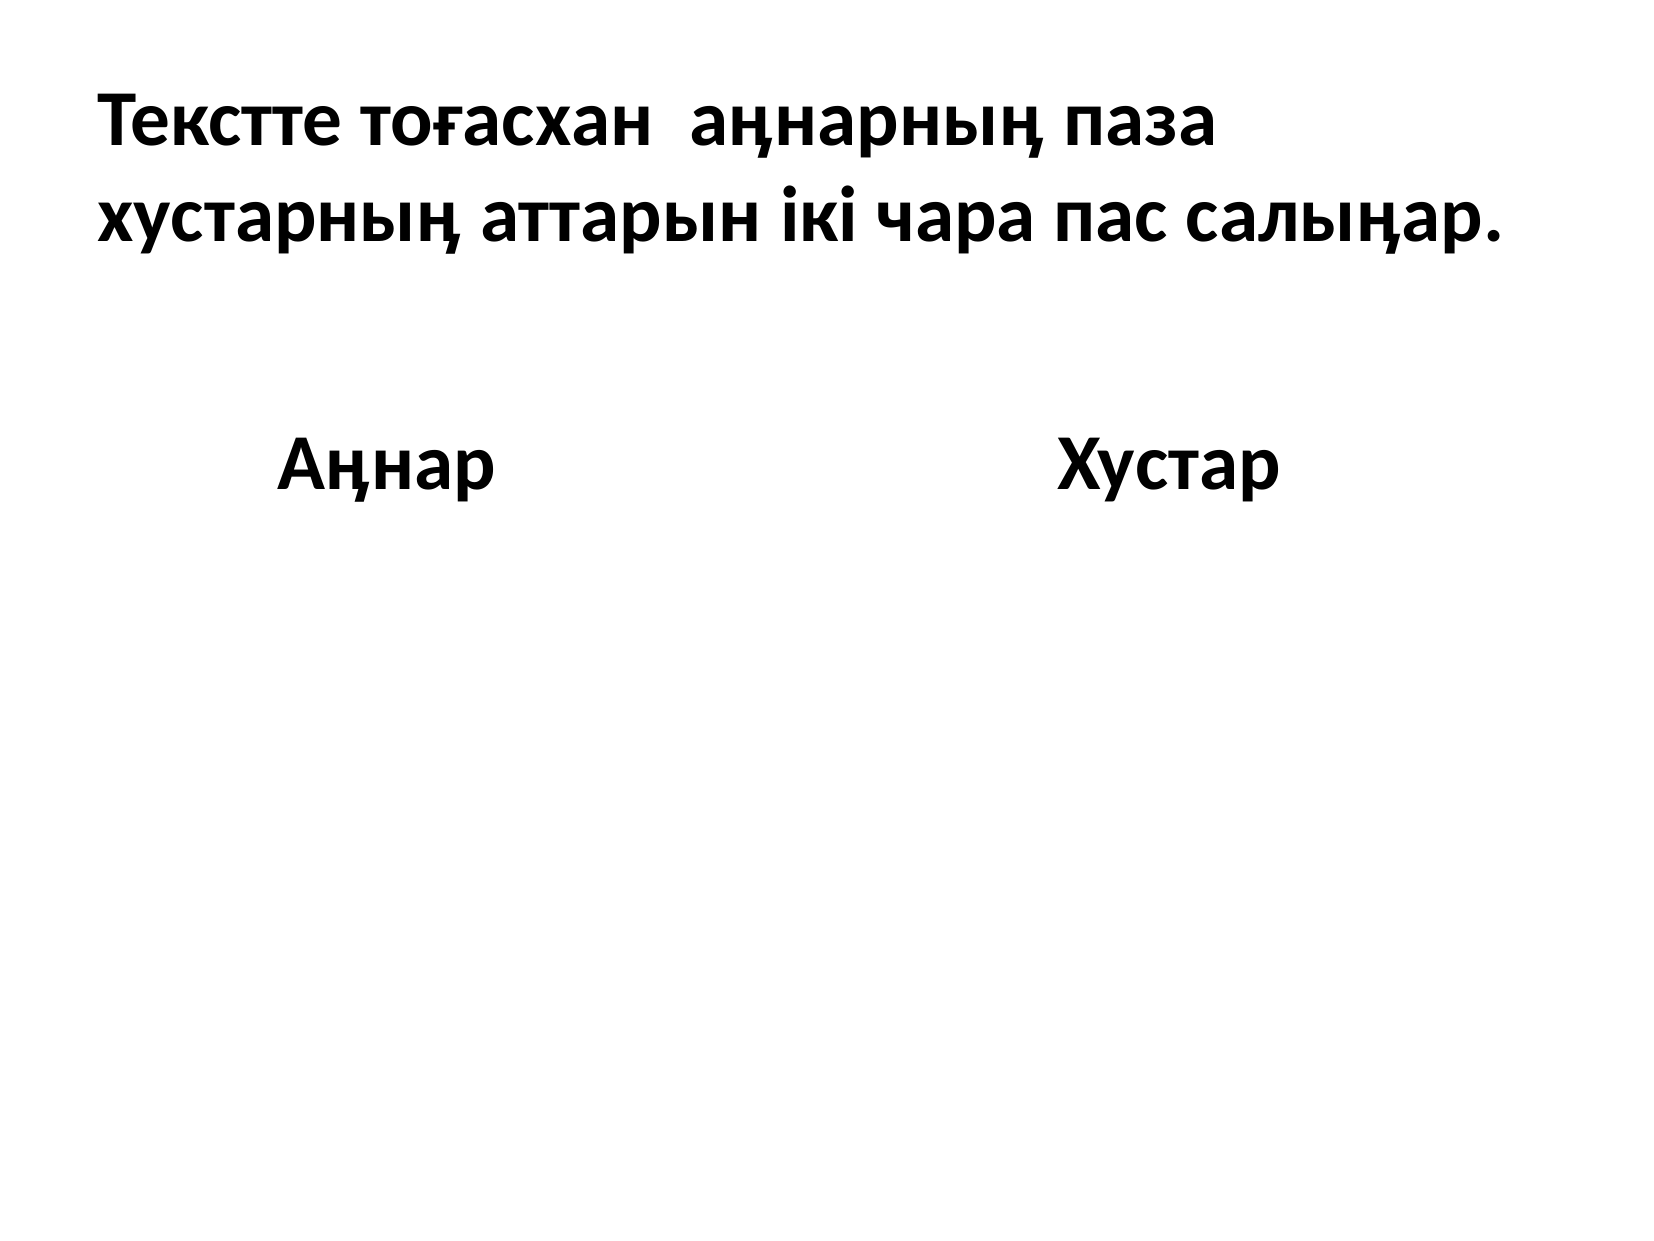

# Текстте тоғасхан аӊнарныӊ паза хустарныӊ аттарын iкi чара пас салыӊар.
 Аӊнар								Хустар